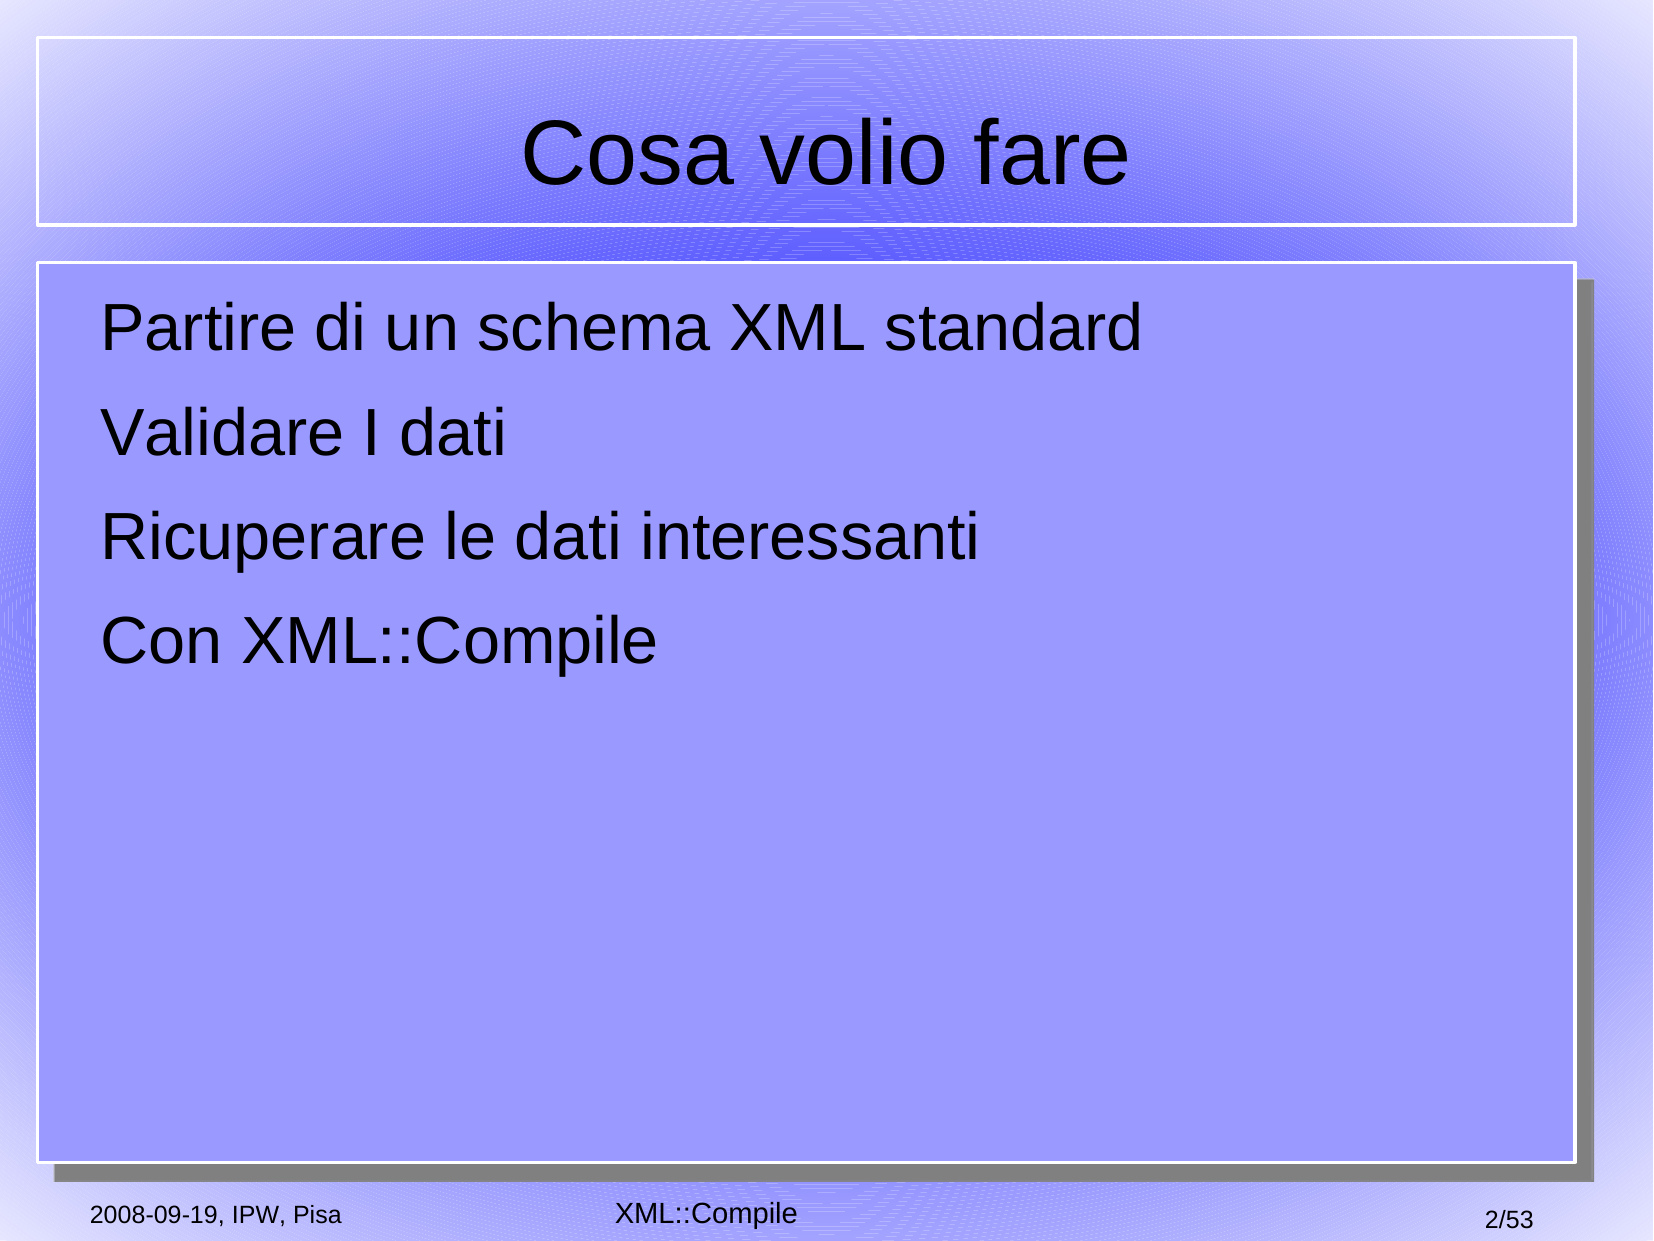

# Cosa volio fare
Partire di un schema XML standard
Validare I dati
Ricuperare le dati interessanti
Con XML::Compile